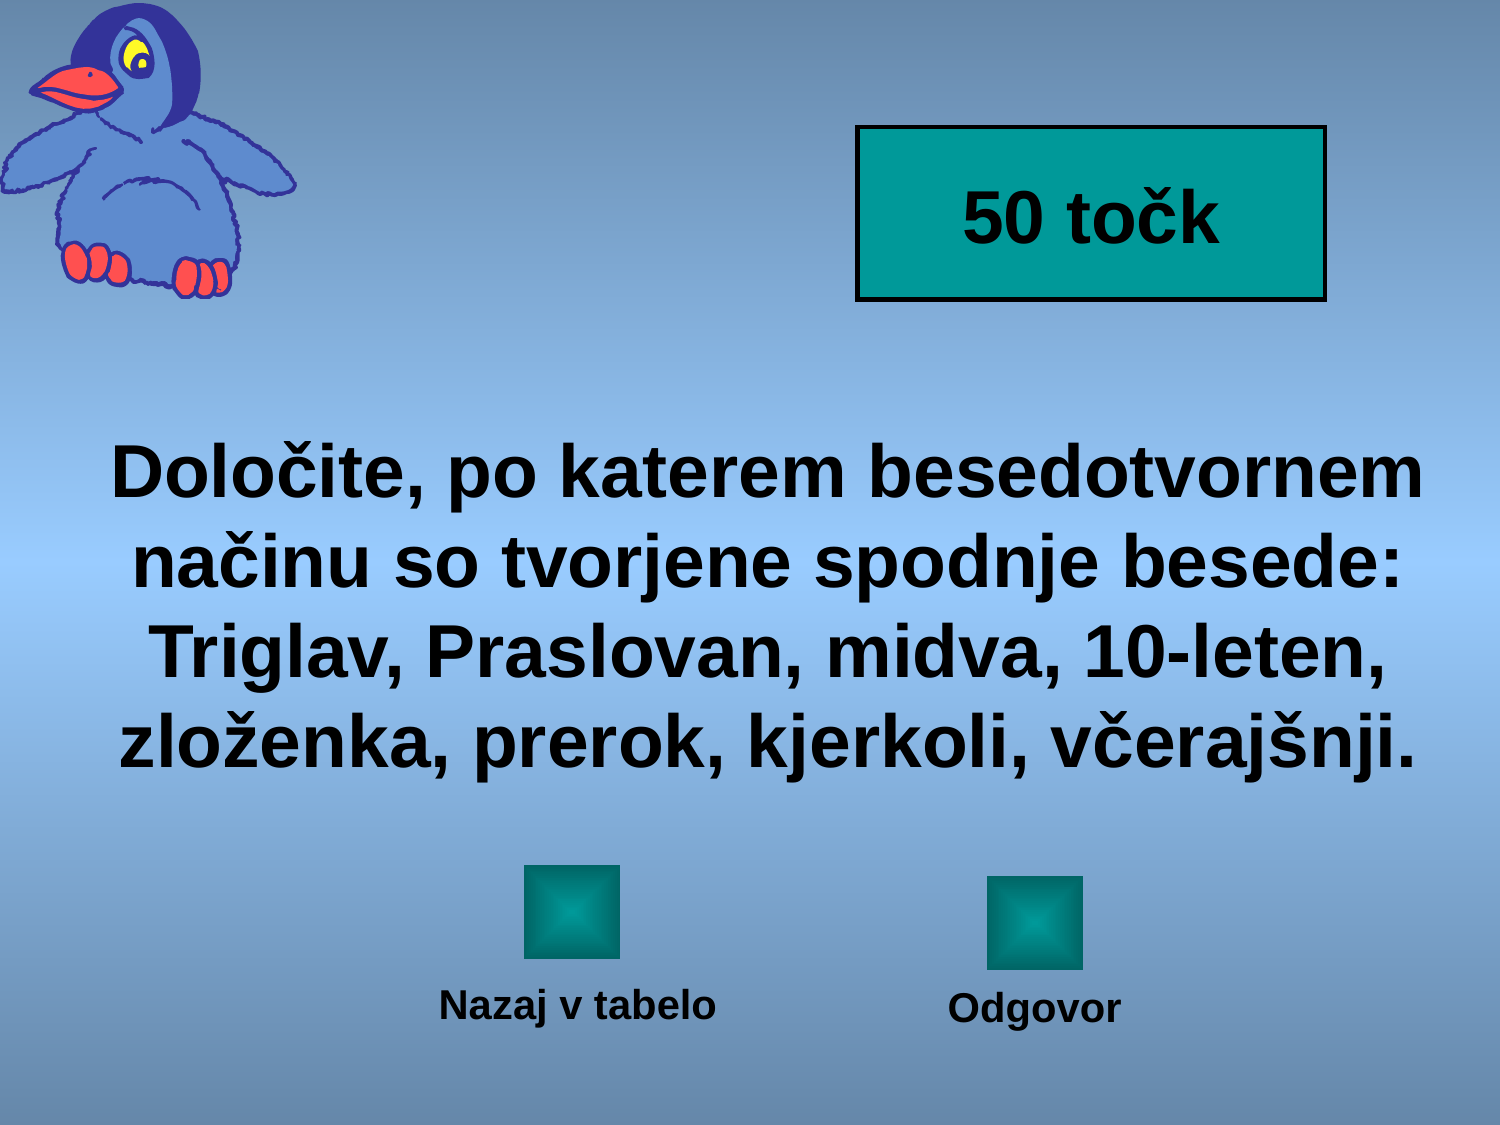

50 točk
Določite, po katerem besedotvornem načinu so tvorjene spodnje besede:
Triglav, Praslovan, midva, 10-leten, zloženka, prerok, kjerkoli, včerajšnji.
Nazaj v tabelo
Odgovor